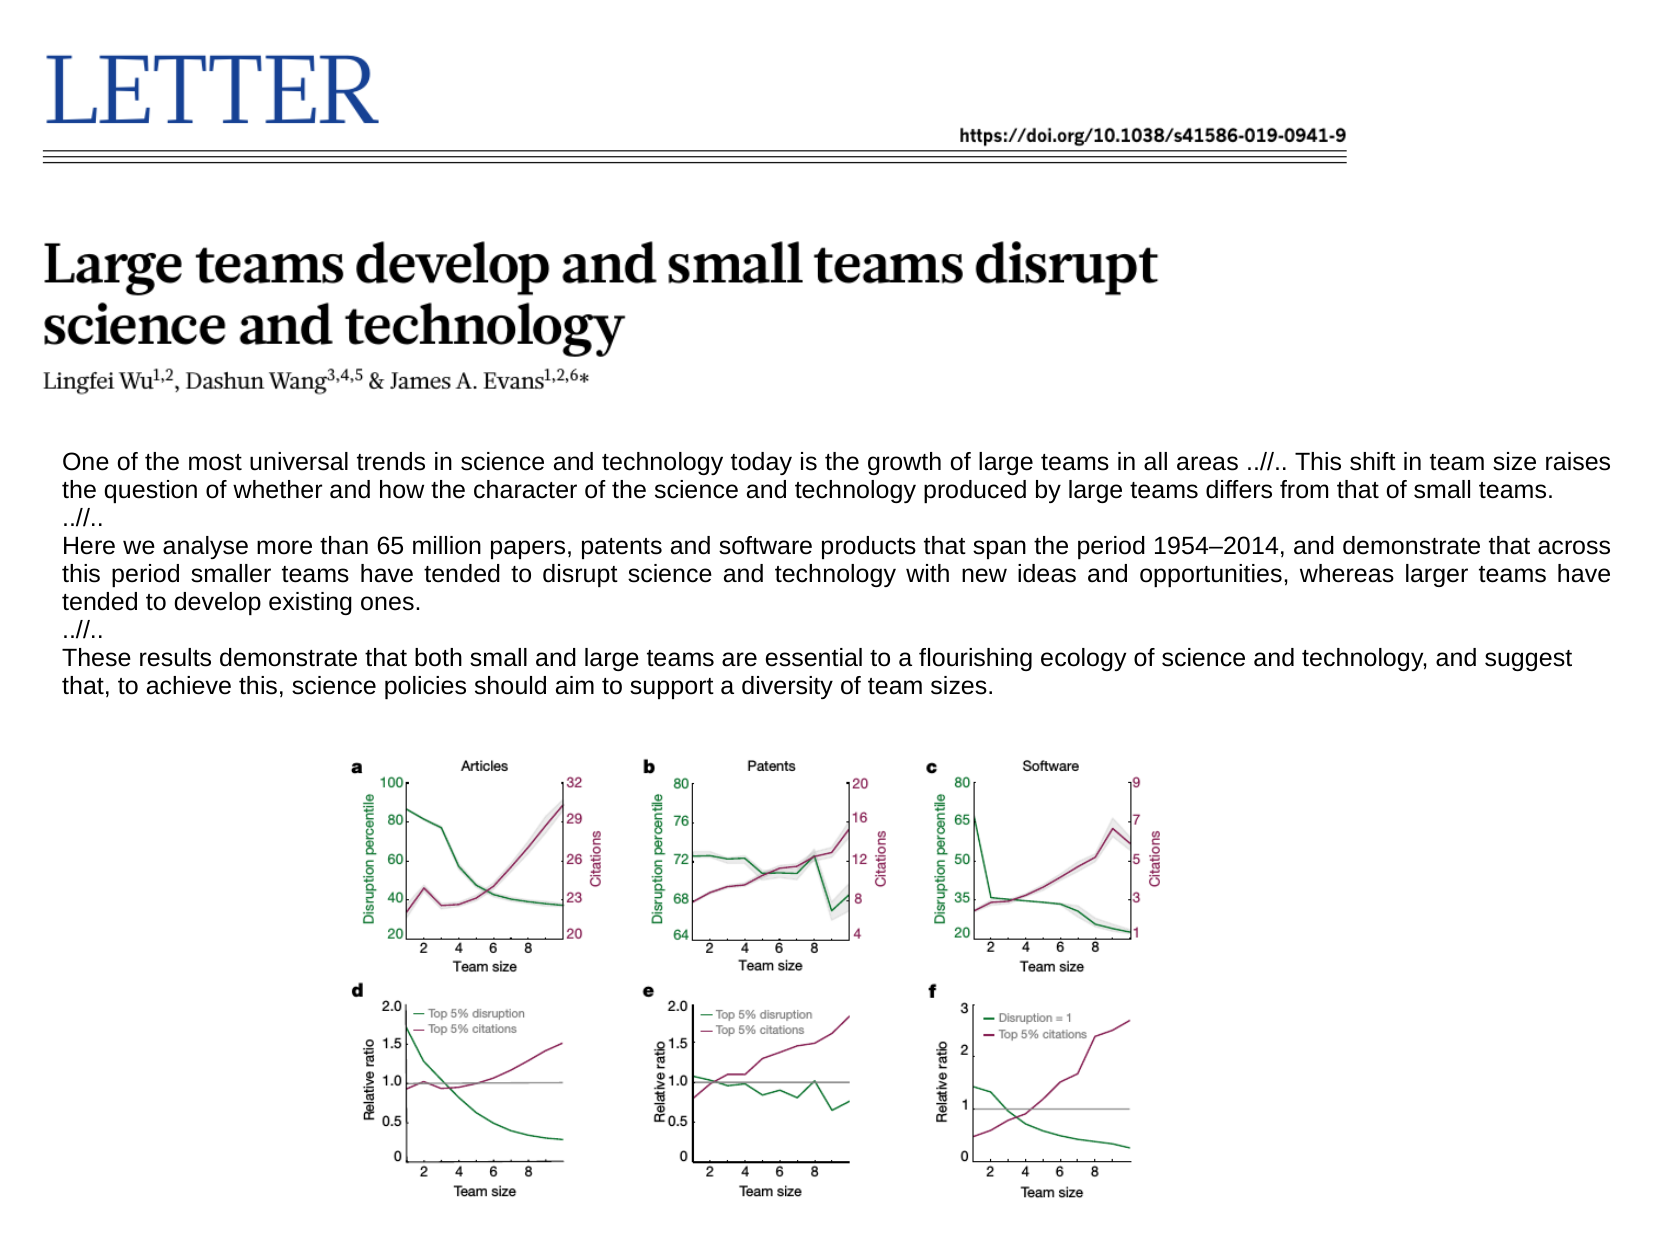

One of the most universal trends in science and technology today is the growth of large teams in all areas ..//.. This shift in team size raises the question of whether and how the character of the science and technology produced by large teams differs from that of small teams.
..//..
Here we analyse more than 65 million papers, patents and software products that span the period 1954–2014, and demonstrate that across this period smaller teams have tended to disrupt science and technology with new ideas and opportunities, whereas larger teams have tended to develop existing ones.
..//..
These results demonstrate that both small and large teams are essential to a flourishing ecology of science and technology, and suggest that, to achieve this, science policies should aim to support a diversity of team sizes.